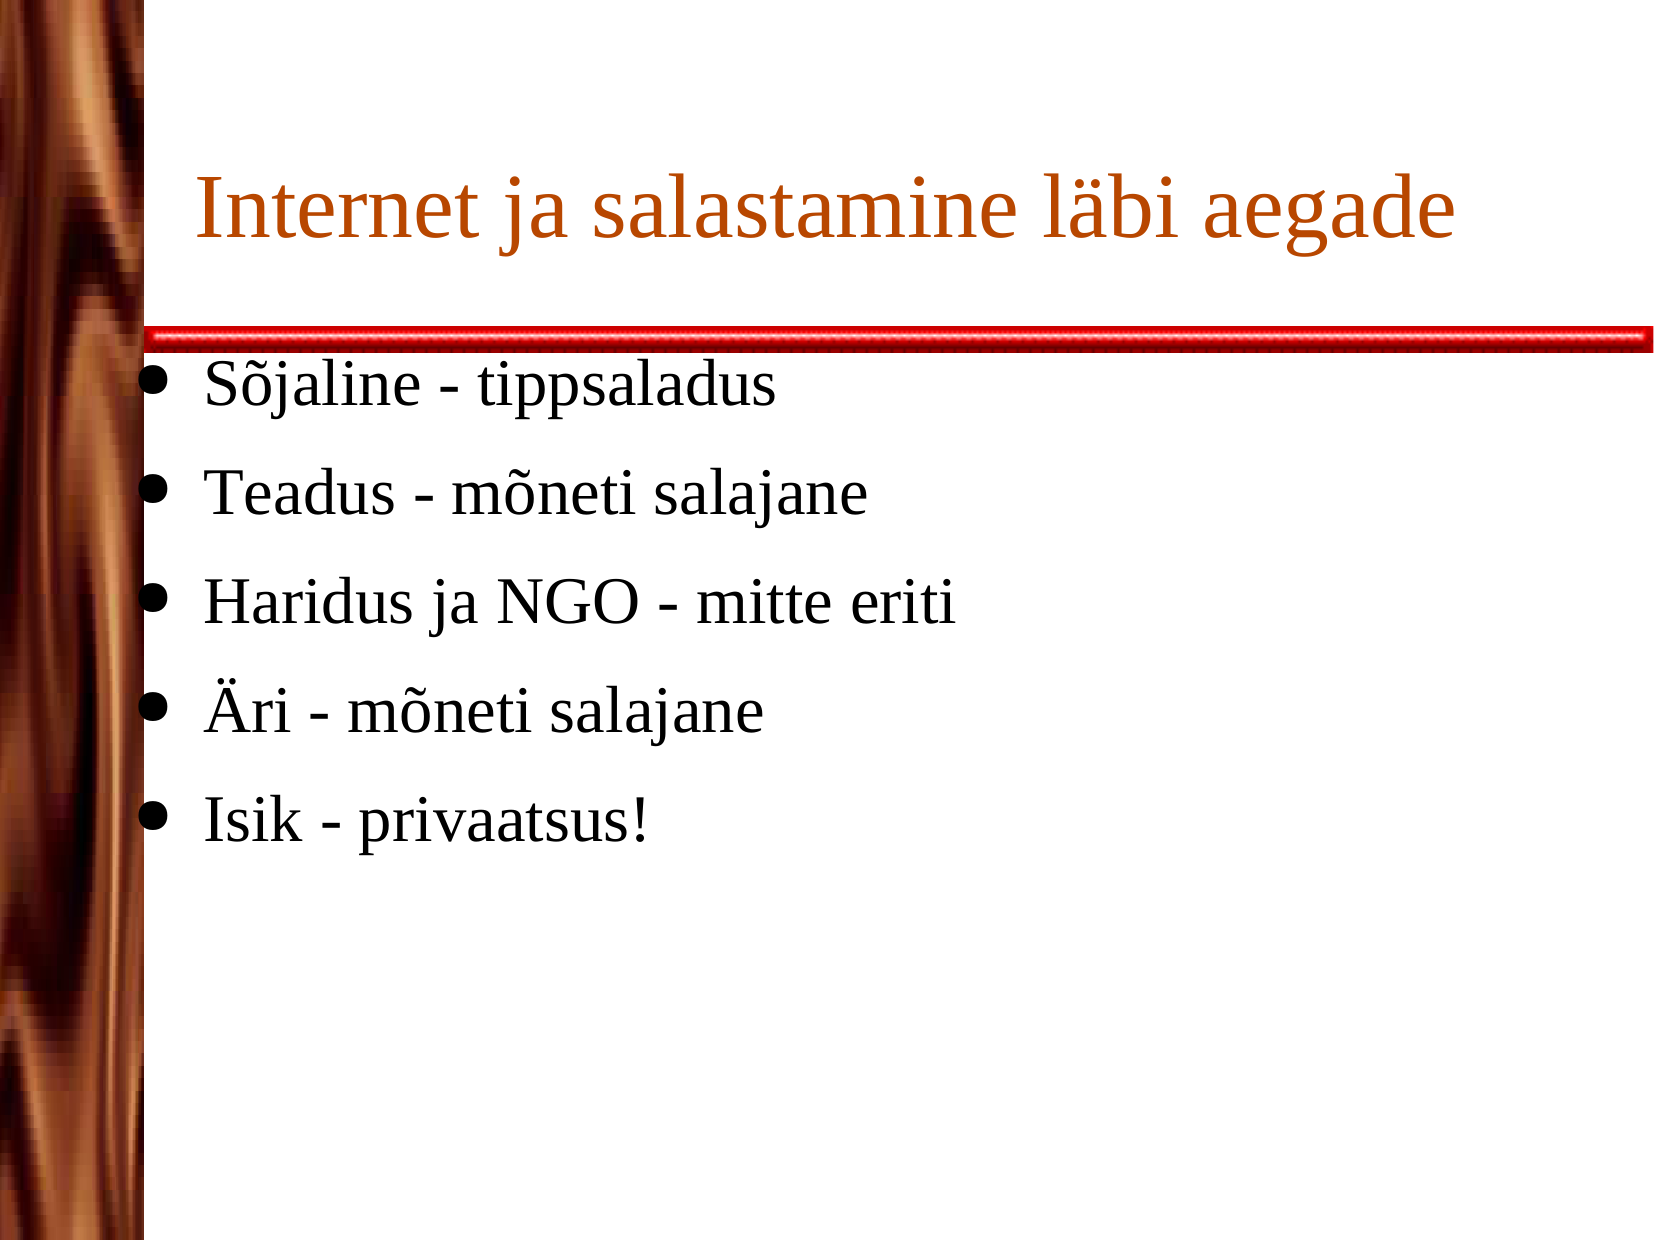

# Internet ja salastamine läbi aegade
Sõjaline - tippsaladus
Teadus - mõneti salajane
Haridus ja NGO - mitte eriti
Äri - mõneti salajane
Isik - privaatsus!